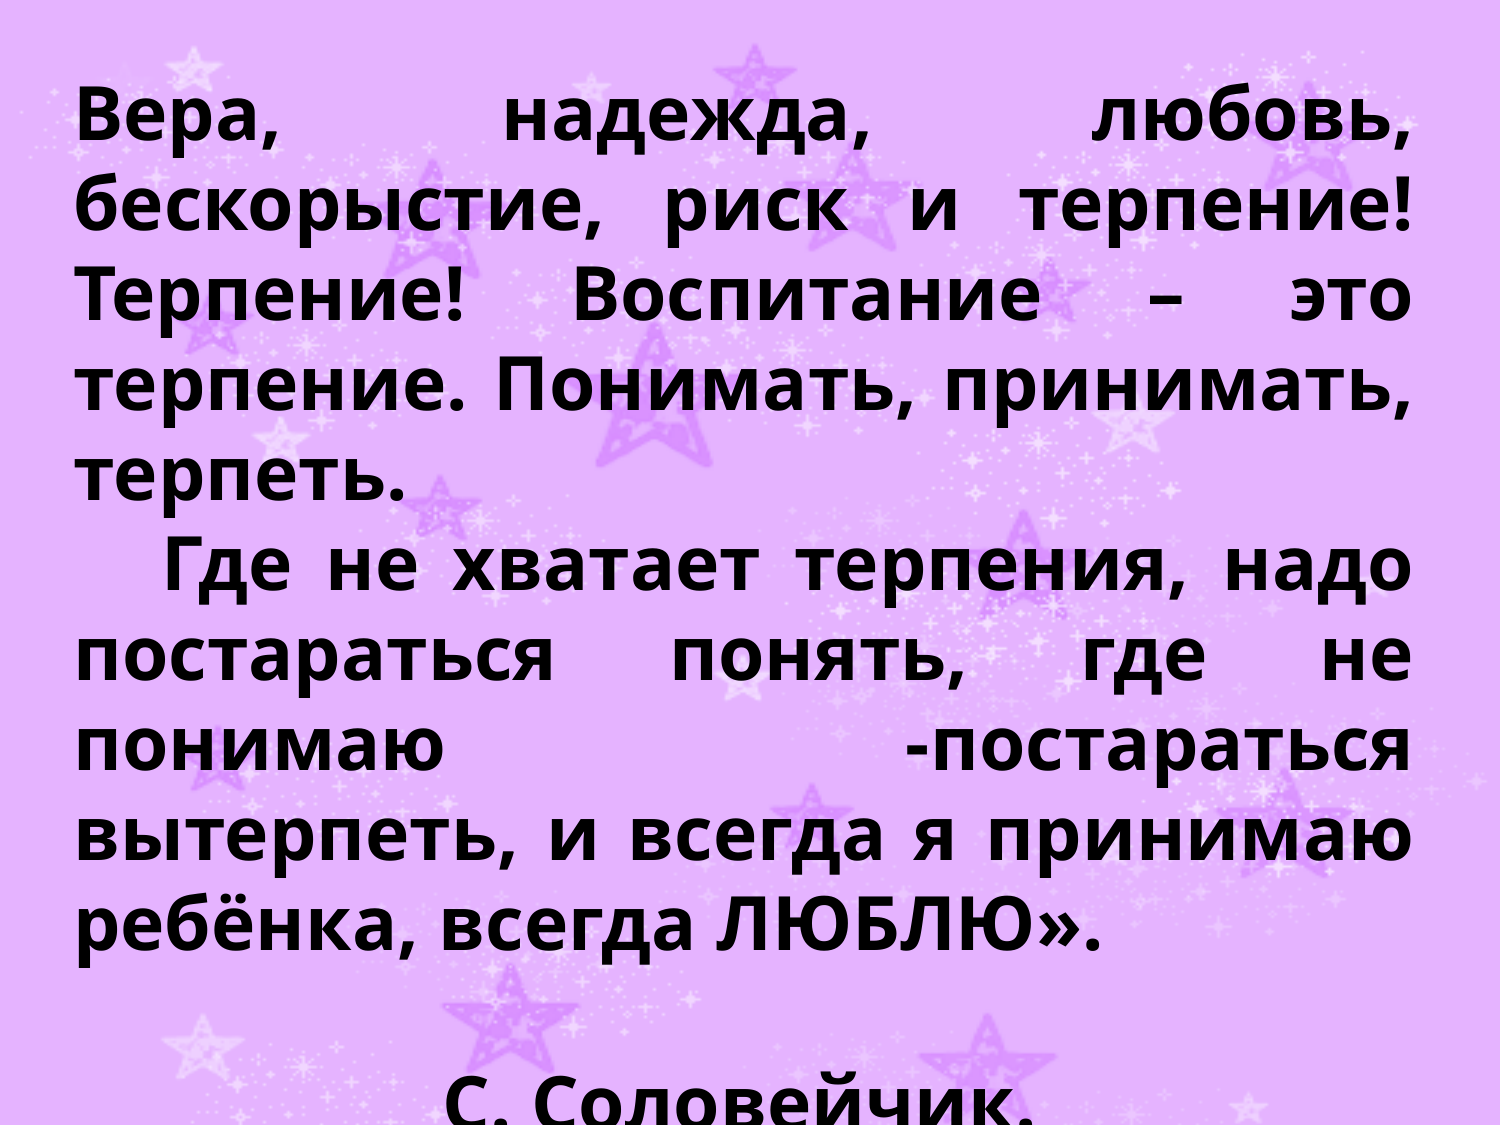

Вера, надежда, любовь, бескорыстие, риск и терпение! Терпение! Воспитание – это терпение. Понимать, принимать, терпеть.
 	Где не хватает терпения, надо постараться понять, где не понимаю -постараться вытерпеть, и всегда я принимаю ребёнка, всегда ЛЮБЛЮ».
					С. Соловейчик.